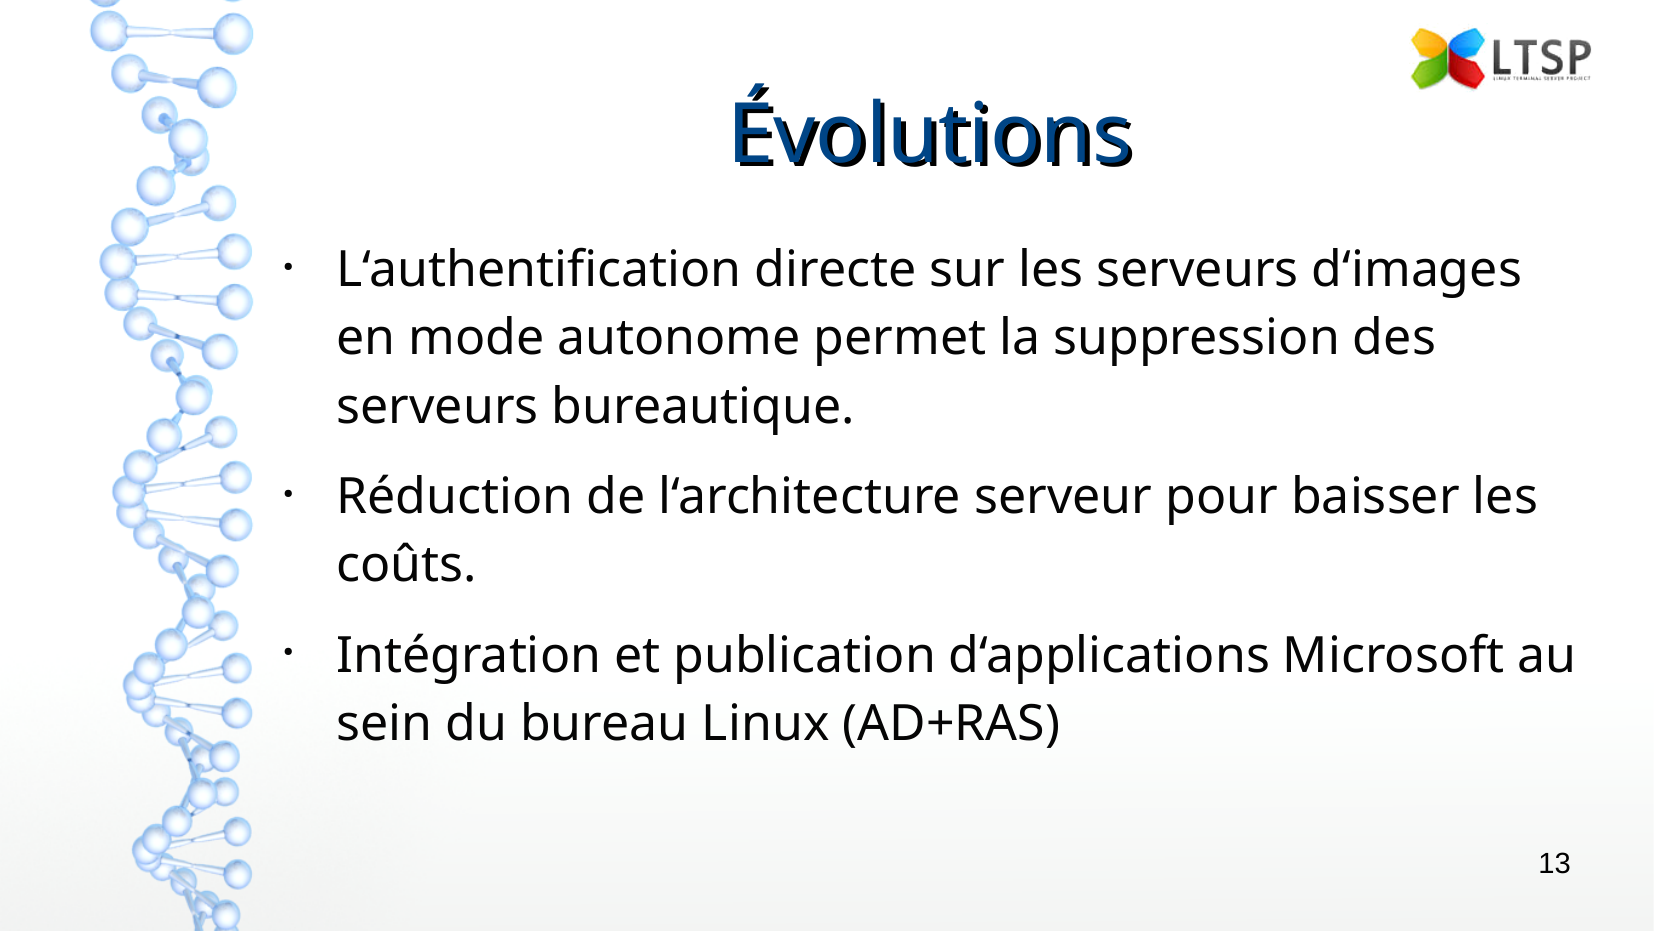

# Évolutions
L‘authentification directe sur les serveurs d‘images en mode autonome permet la suppression des serveurs bureautique.
Réduction de l‘architecture serveur pour baisser les coûts.
Intégration et publication d‘applications Microsoft au sein du bureau Linux (AD+RAS)
13